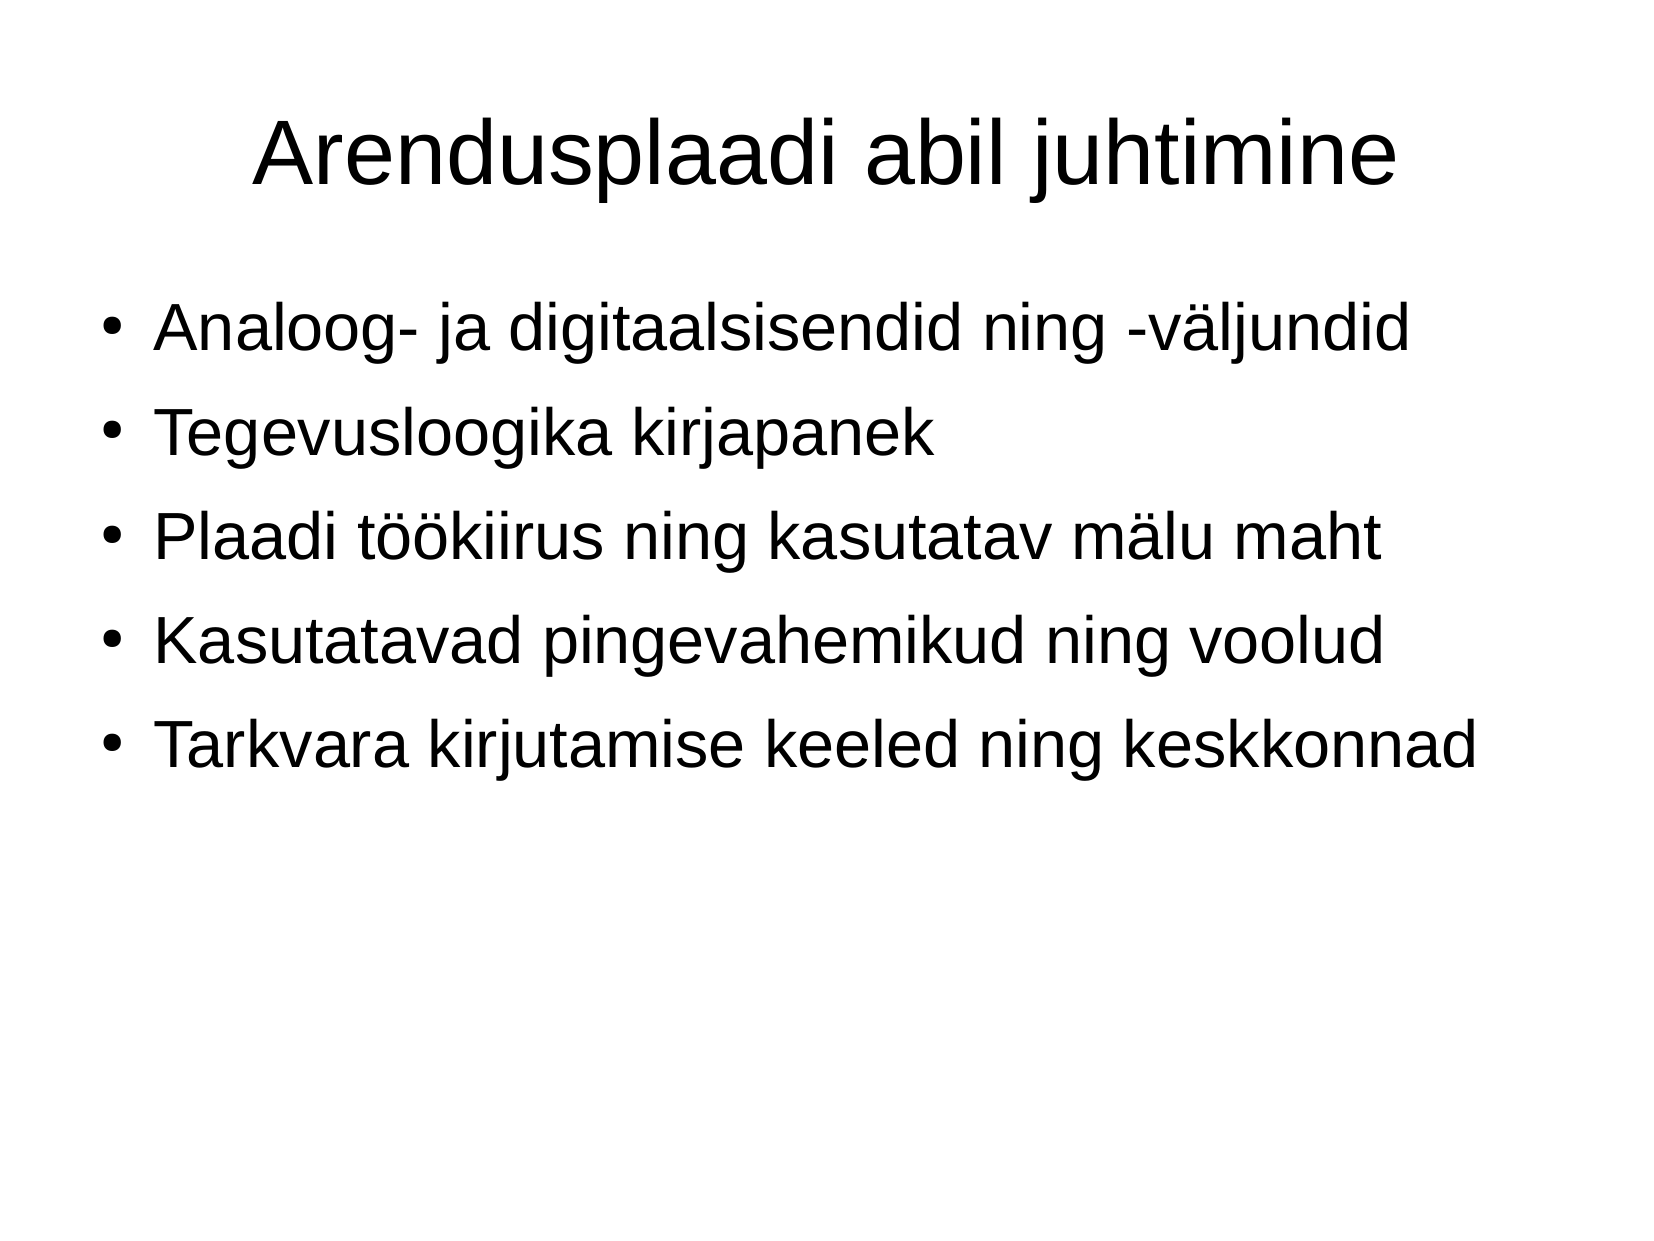

# Arendusplaadi abil juhtimine
Analoog- ja digitaalsisendid ning -väljundid
Tegevusloogika kirjapanek
Plaadi töökiirus ning kasutatav mälu maht
Kasutatavad pingevahemikud ning voolud
Tarkvara kirjutamise keeled ning keskkonnad